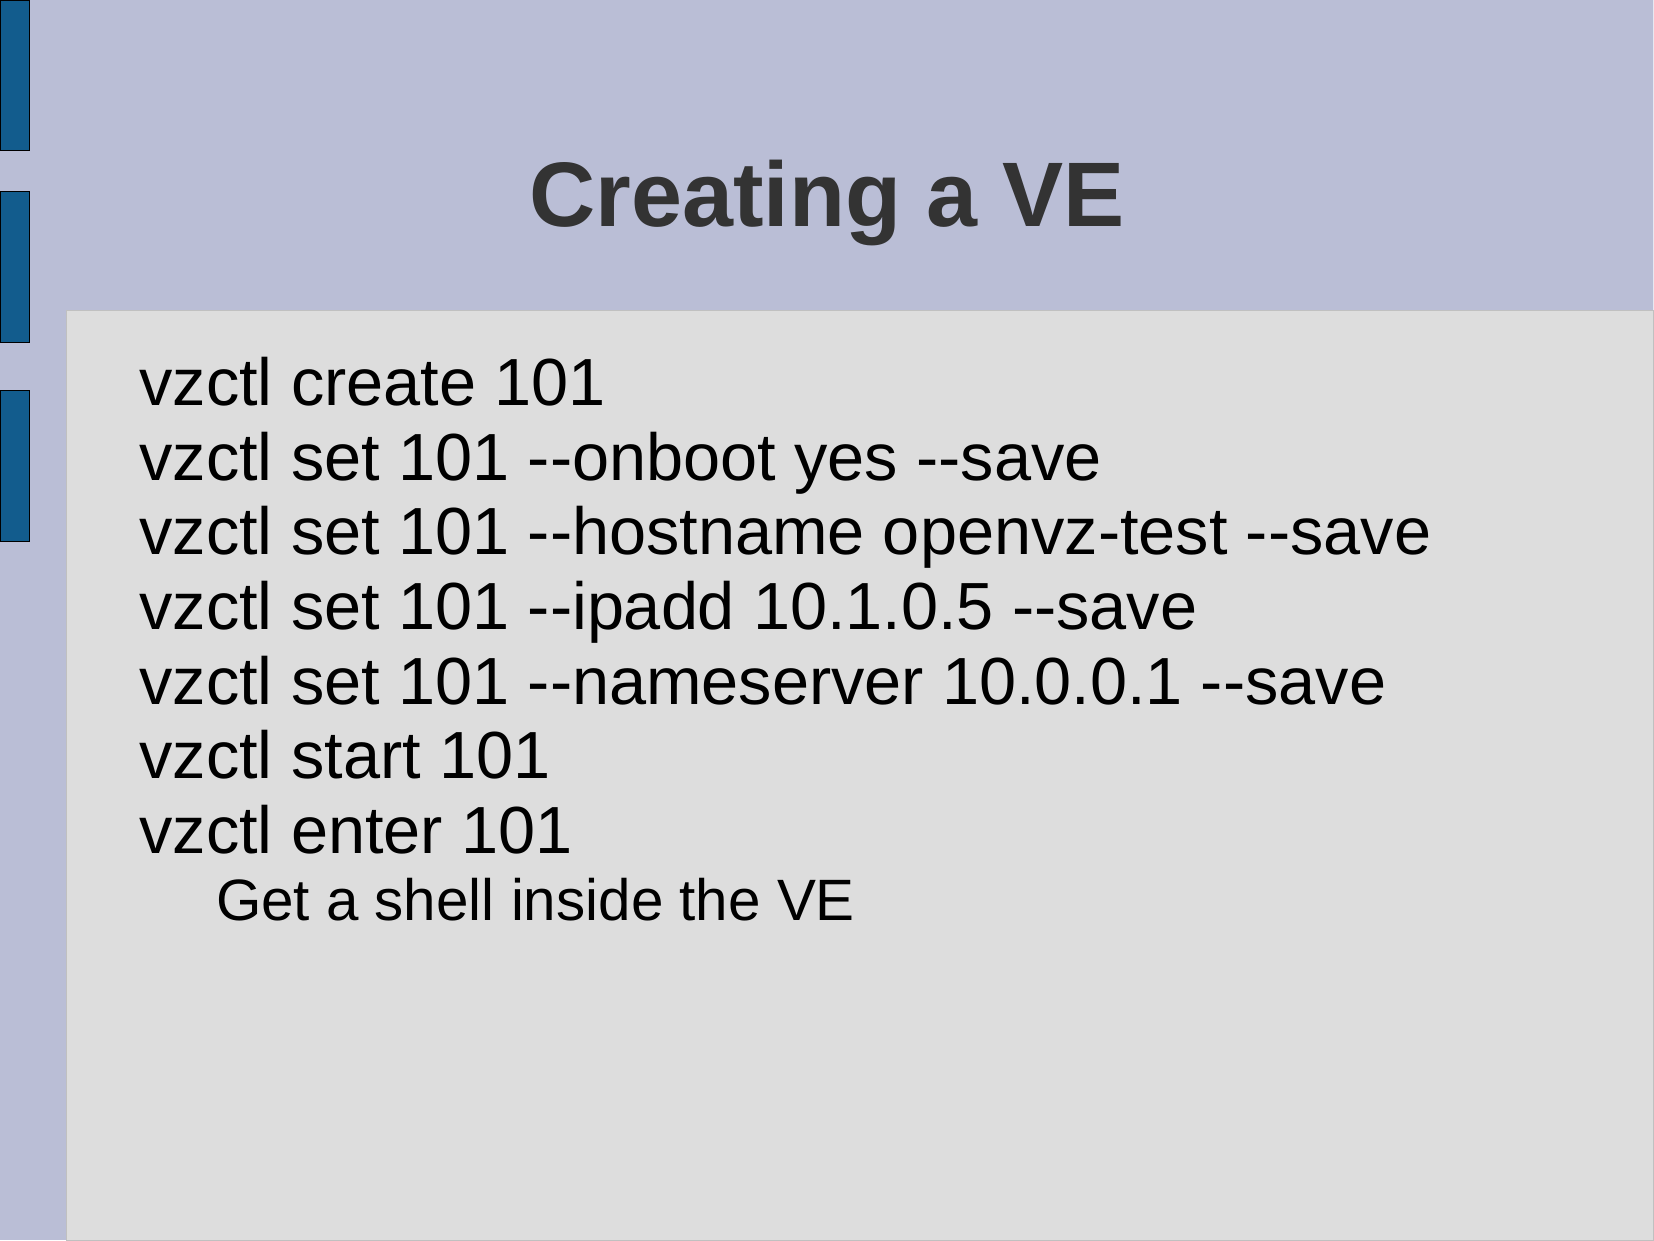

# Creating a VE
vzctl create 101
vzctl set 101 --onboot yes --save
vzctl set 101 --hostname openvz-test --save
vzctl set 101 --ipadd 10.1.0.5 --save
vzctl set 101 --nameserver 10.0.0.1 --save
vzctl start 101
vzctl enter 101
Get a shell inside the VE